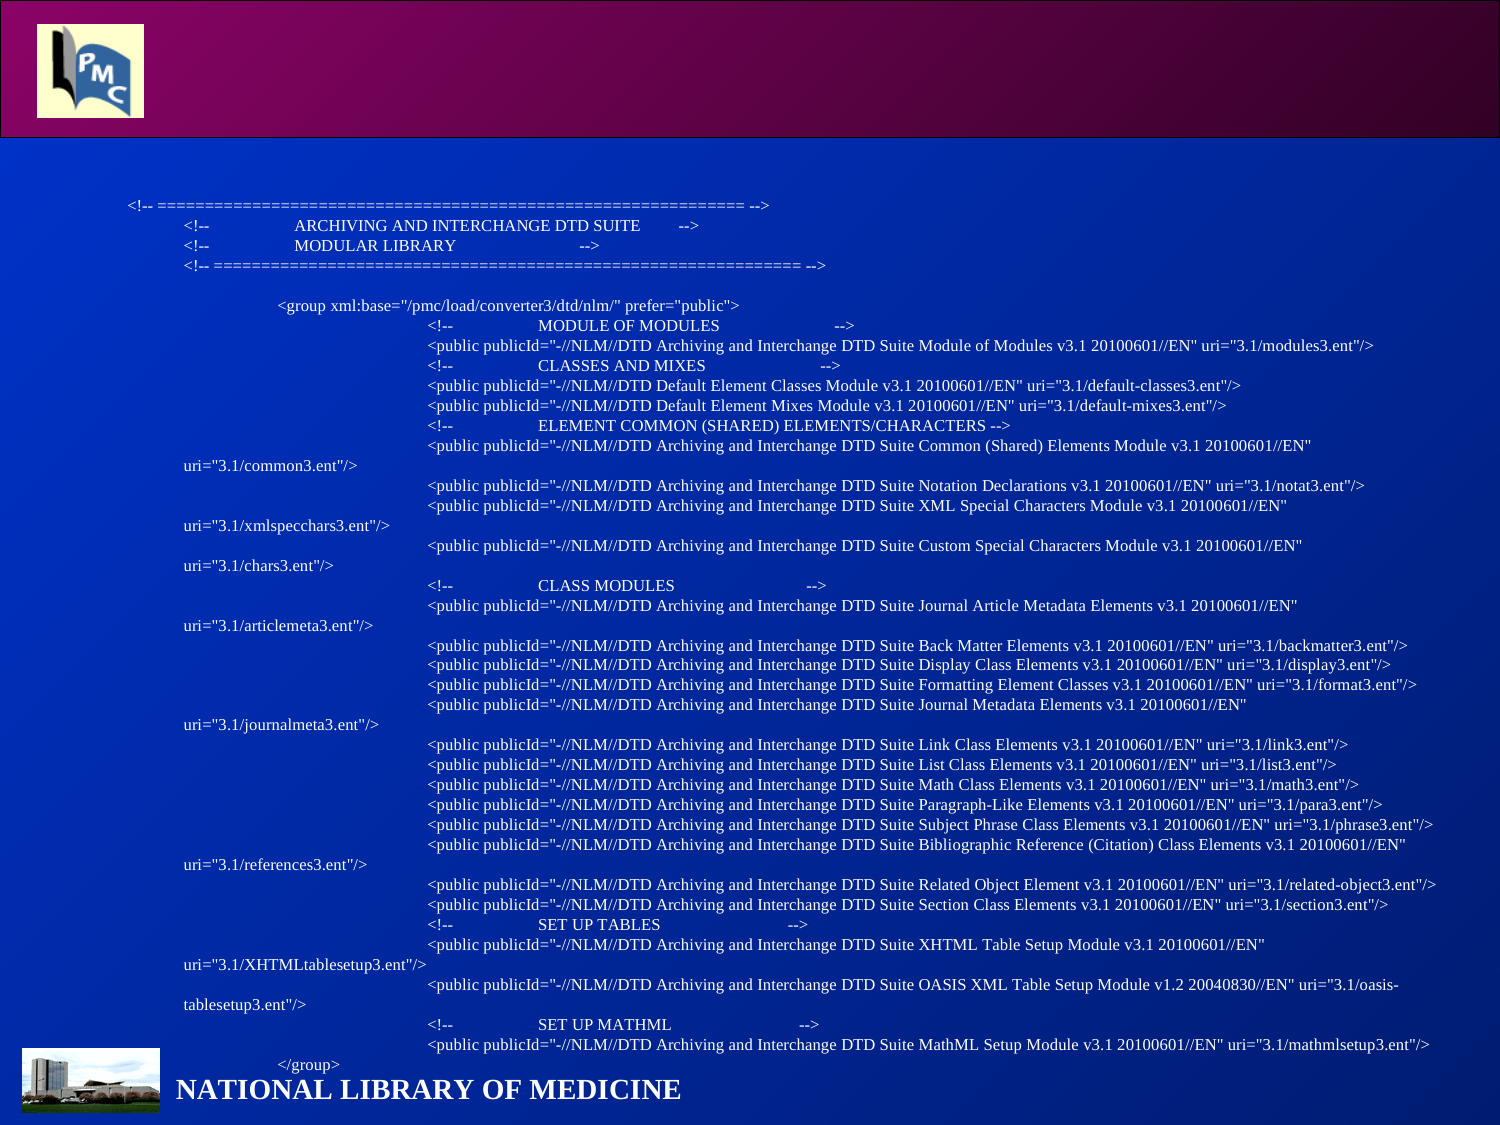

#
<!-- ============================================================== -->
<!-- ARCHIVING AND INTERCHANGE DTD SUITE -->
<!-- MODULAR LIBRARY -->
<!-- ============================================================== -->
	<group xml:base="/pmc/load/converter3/dtd/nlm/" prefer="public">
		<!-- MODULE OF MODULES -->
		<public publicId="-//NLM//DTD Archiving and Interchange DTD Suite Module of Modules v3.1 20100601//EN" uri="3.1/modules3.ent"/>
		<!-- CLASSES AND MIXES -->
		<public publicId="-//NLM//DTD Default Element Classes Module v3.1 20100601//EN" uri="3.1/default-classes3.ent"/>
		<public publicId="-//NLM//DTD Default Element Mixes Module v3.1 20100601//EN" uri="3.1/default-mixes3.ent"/>
		<!-- ELEMENT COMMON (SHARED) ELEMENTS/CHARACTERS -->
		<public publicId="-//NLM//DTD Archiving and Interchange DTD Suite Common (Shared) Elements Module v3.1 20100601//EN" uri="3.1/common3.ent"/>
		<public publicId="-//NLM//DTD Archiving and Interchange DTD Suite Notation Declarations v3.1 20100601//EN" uri="3.1/notat3.ent"/>
		<public publicId="-//NLM//DTD Archiving and Interchange DTD Suite XML Special Characters Module v3.1 20100601//EN" uri="3.1/xmlspecchars3.ent"/>
		<public publicId="-//NLM//DTD Archiving and Interchange DTD Suite Custom Special Characters Module v3.1 20100601//EN" uri="3.1/chars3.ent"/>
		<!-- CLASS MODULES -->
		<public publicId="-//NLM//DTD Archiving and Interchange DTD Suite Journal Article Metadata Elements v3.1 20100601//EN" uri="3.1/articlemeta3.ent"/>
		<public publicId="-//NLM//DTD Archiving and Interchange DTD Suite Back Matter Elements v3.1 20100601//EN" uri="3.1/backmatter3.ent"/>
		<public publicId="-//NLM//DTD Archiving and Interchange DTD Suite Display Class Elements v3.1 20100601//EN" uri="3.1/display3.ent"/>
		<public publicId="-//NLM//DTD Archiving and Interchange DTD Suite Formatting Element Classes v3.1 20100601//EN" uri="3.1/format3.ent"/>
		<public publicId="-//NLM//DTD Archiving and Interchange DTD Suite Journal Metadata Elements v3.1 20100601//EN" uri="3.1/journalmeta3.ent"/>
		<public publicId="-//NLM//DTD Archiving and Interchange DTD Suite Link Class Elements v3.1 20100601//EN" uri="3.1/link3.ent"/>
		<public publicId="-//NLM//DTD Archiving and Interchange DTD Suite List Class Elements v3.1 20100601//EN" uri="3.1/list3.ent"/>
 		<public publicId="-//NLM//DTD Archiving and Interchange DTD Suite Math Class Elements v3.1 20100601//EN" uri="3.1/math3.ent"/>
 		<public publicId="-//NLM//DTD Archiving and Interchange DTD Suite Paragraph-Like Elements v3.1 20100601//EN" uri="3.1/para3.ent"/>
		<public publicId="-//NLM//DTD Archiving and Interchange DTD Suite Subject Phrase Class Elements v3.1 20100601//EN" uri="3.1/phrase3.ent"/>
		<public publicId="-//NLM//DTD Archiving and Interchange DTD Suite Bibliographic Reference (Citation) Class Elements v3.1 20100601//EN" uri="3.1/references3.ent"/>
		<public publicId="-//NLM//DTD Archiving and Interchange DTD Suite Related Object Element v3.1 20100601//EN" uri="3.1/related-object3.ent"/>
		<public publicId="-//NLM//DTD Archiving and Interchange DTD Suite Section Class Elements v3.1 20100601//EN" uri="3.1/section3.ent"/>
		<!-- SET UP TABLES -->
		<public publicId="-//NLM//DTD Archiving and Interchange DTD Suite XHTML Table Setup Module v3.1 20100601//EN" uri="3.1/XHTMLtablesetup3.ent"/>
		<public publicId="-//NLM//DTD Archiving and Interchange DTD Suite OASIS XML Table Setup Module v1.2 20040830//EN" uri="3.1/oasis-tablesetup3.ent"/>
		<!-- SET UP MATHML -->
		<public publicId="-//NLM//DTD Archiving and Interchange DTD Suite MathML Setup Module v3.1 20100601//EN" uri="3.1/mathmlsetup3.ent"/>
	</group>